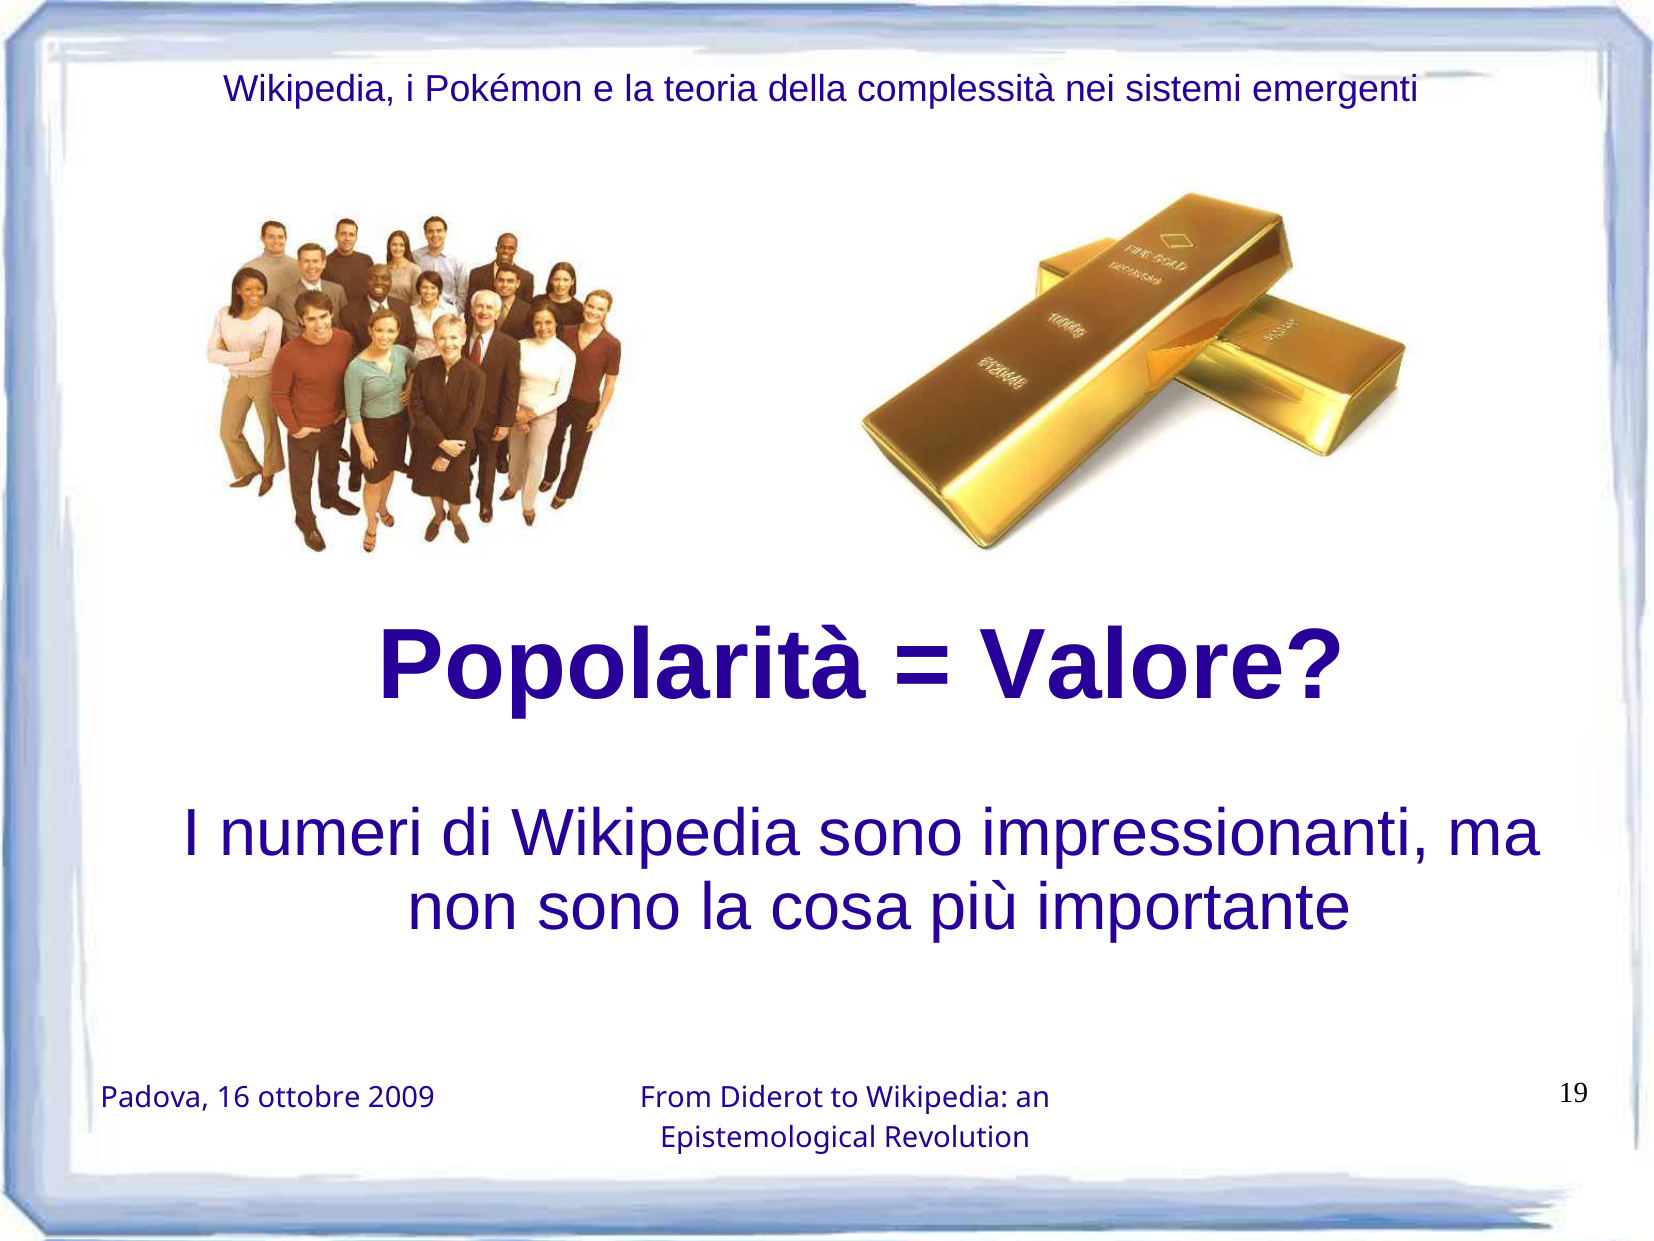

# Wikipedia, i Pokémon e la teoria della complessità nei sistemi emergenti
Popolarità = Valore?
I numeri di Wikipedia sono impressionanti, ma non sono la cosa più importante
Diderot : Wikipedia = XVIII secolo : XXI secolo
19